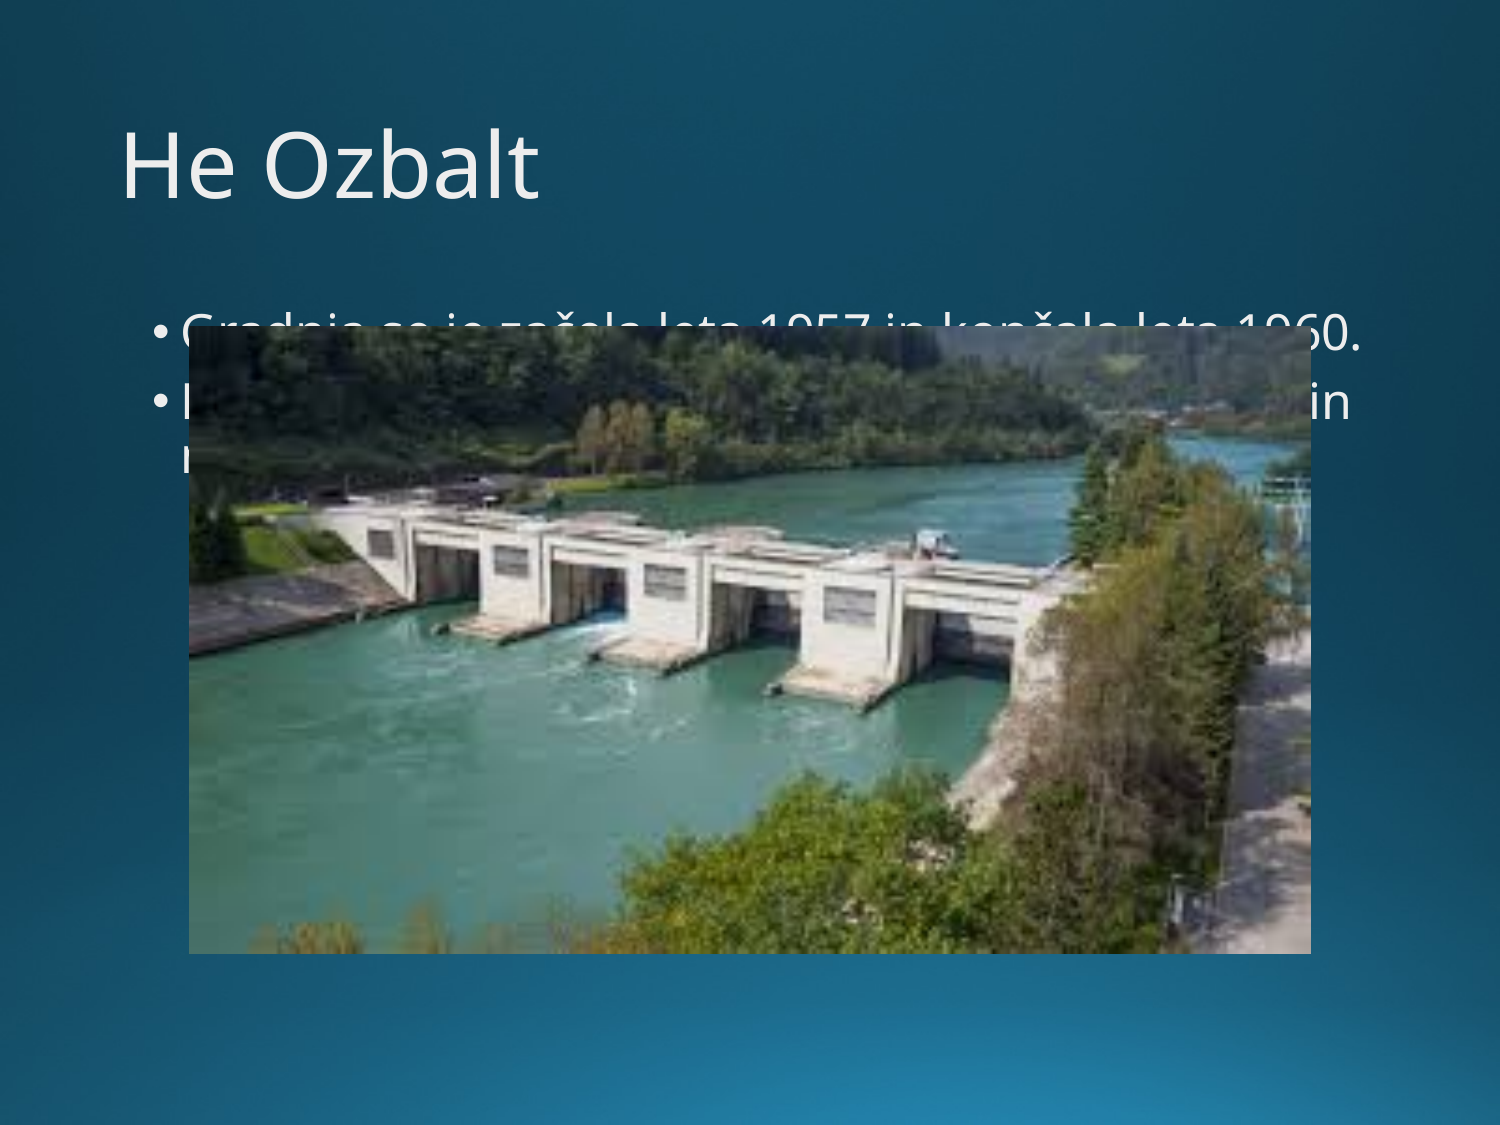

# He Ozbalt
Gradnja se je začela leta 1957 in končala leta 1960.
Elektrarna lahko deluje z največjo močjo 73 MW in na leto proizvede 305 milijonov kWh.